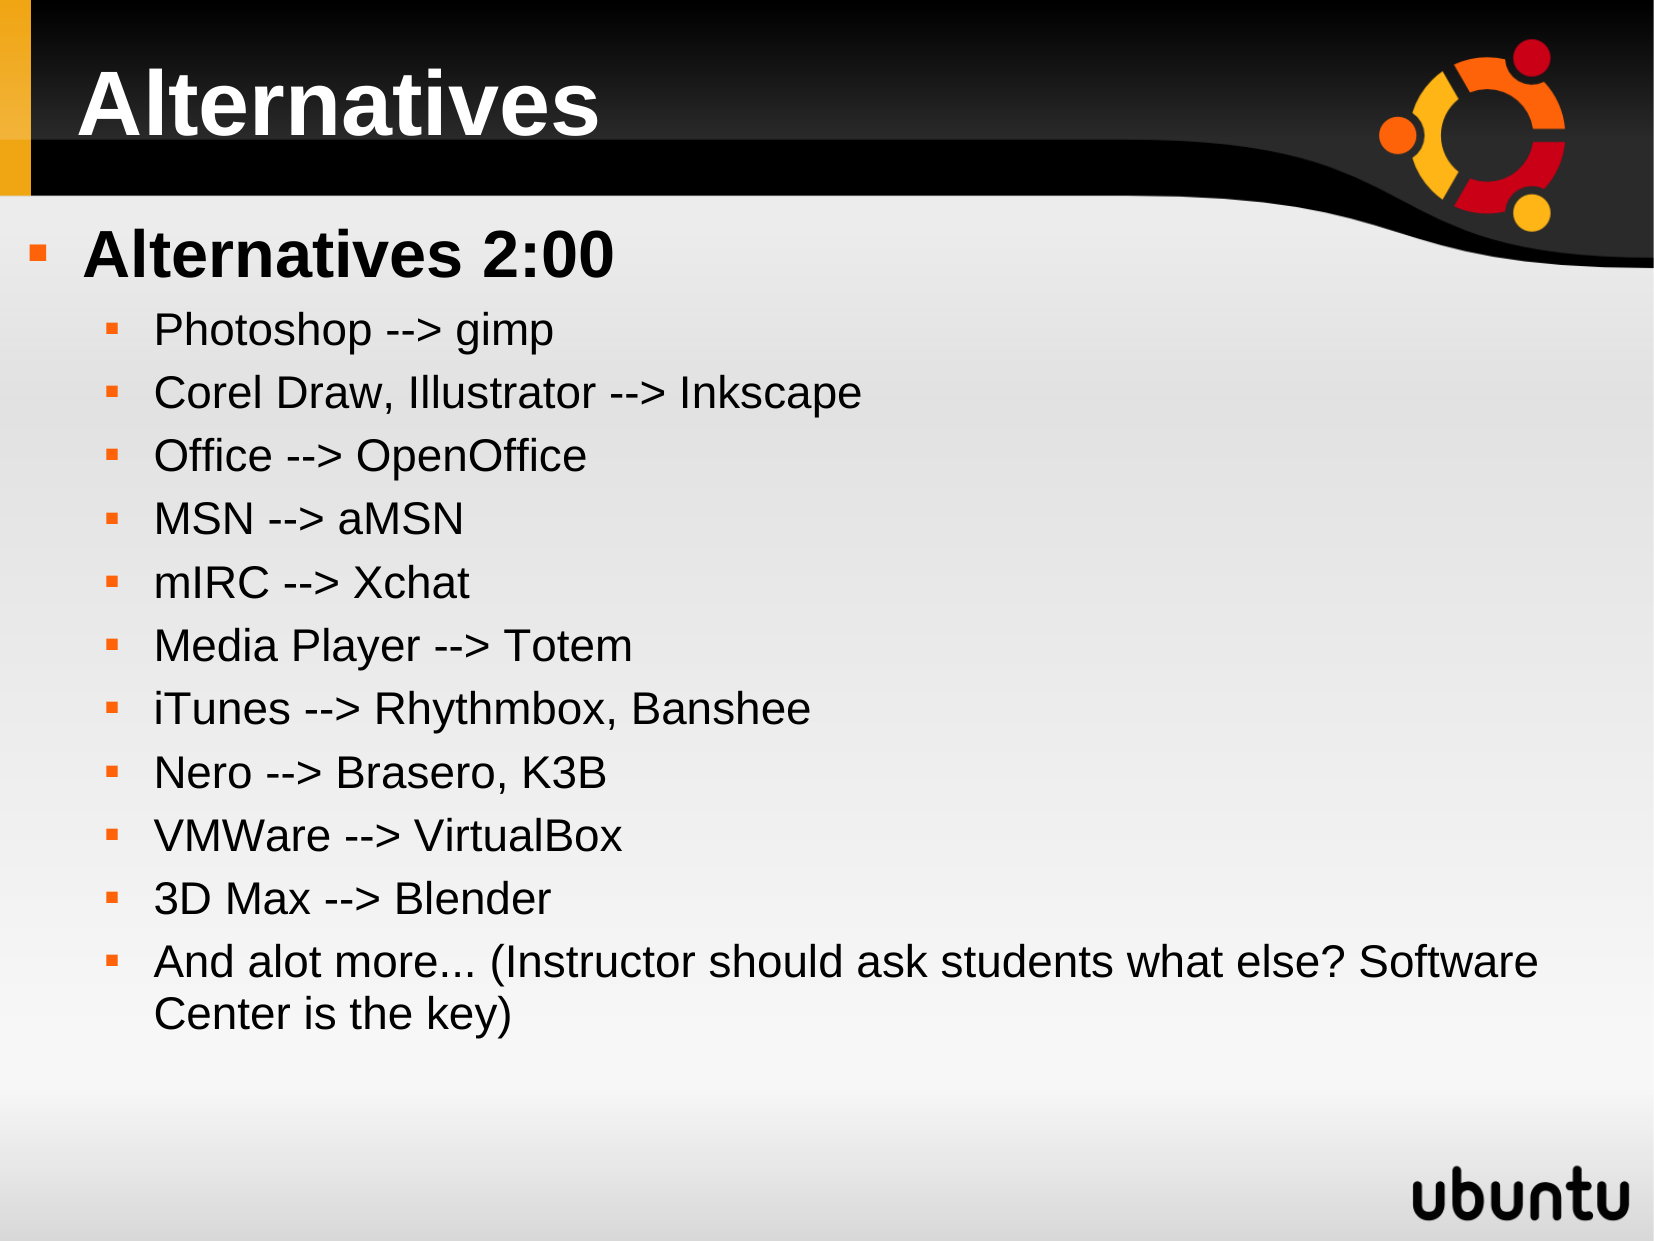

# Alternatives
Alternatives 2:00
Photoshop --> gimp
Corel Draw, Illustrator --> Inkscape
Office --> OpenOffice
MSN --> aMSN
mIRC --> Xchat
Media Player --> Totem
iTunes --> Rhythmbox, Banshee
Nero --> Brasero, K3B
VMWare --> VirtualBox
3D Max --> Blender
And alot more... (Instructor should ask students what else? Software Center is the key)